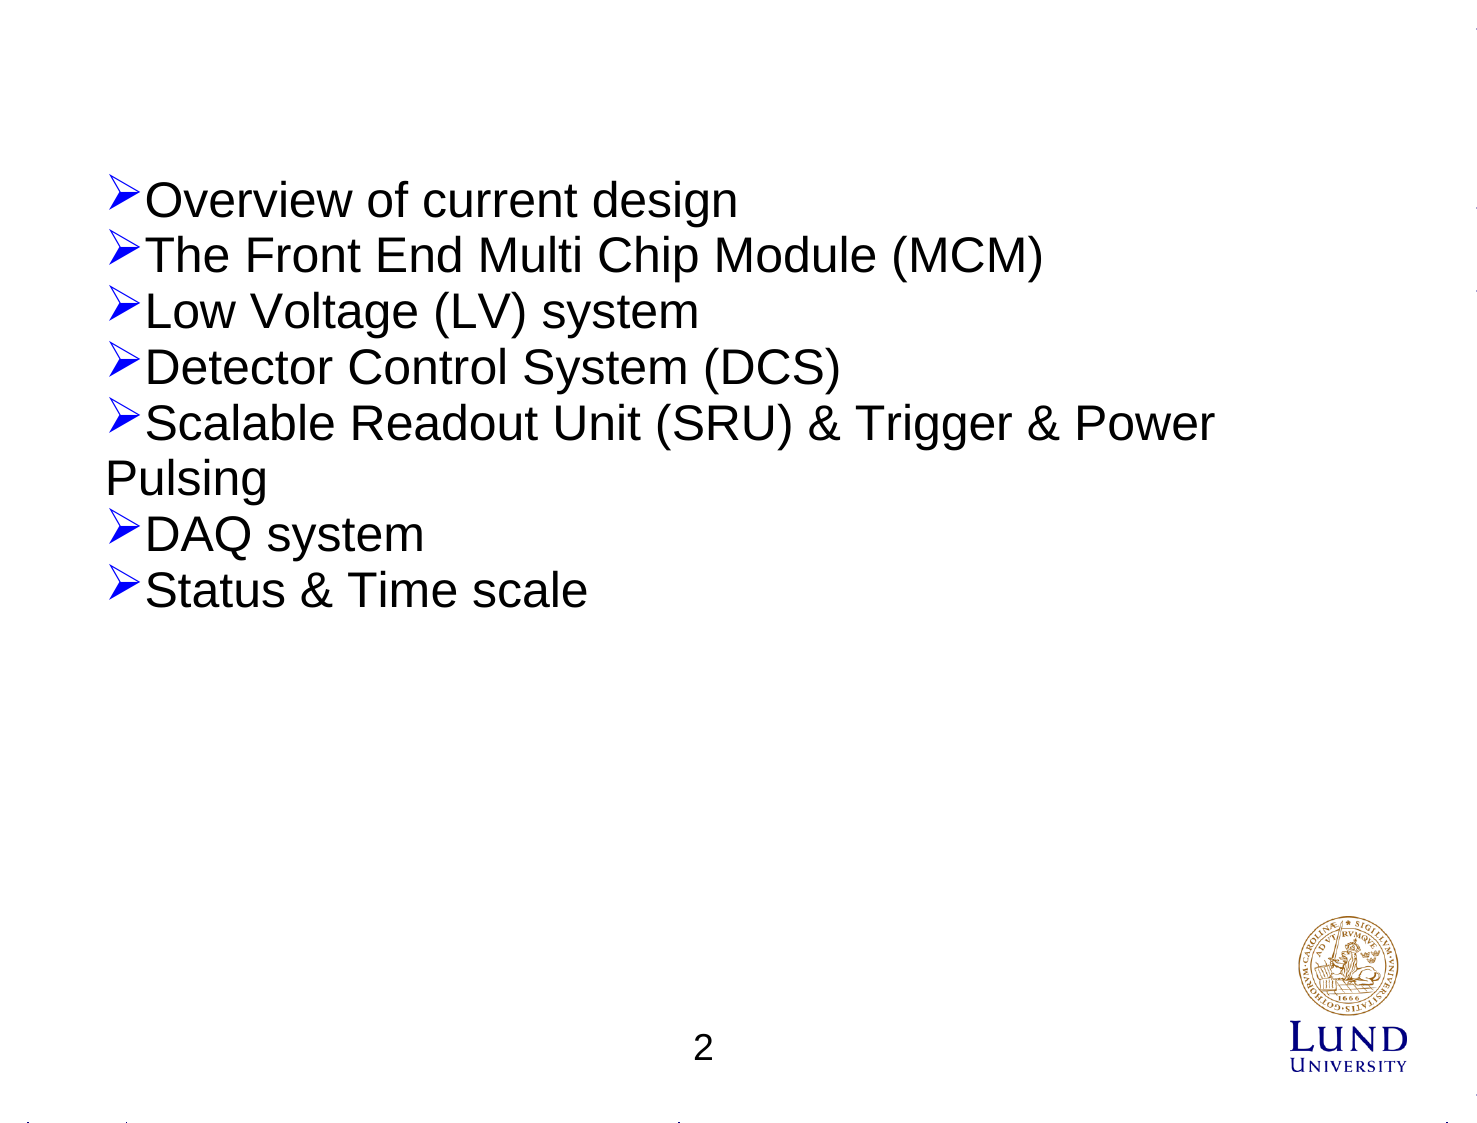

Overview of current design
The Front End Multi Chip Module (MCM)
Low Voltage (LV) system
Detector Control System (DCS)
Scalable Readout Unit (SRU) & Trigger & Power Pulsing
DAQ system
Status & Time scale